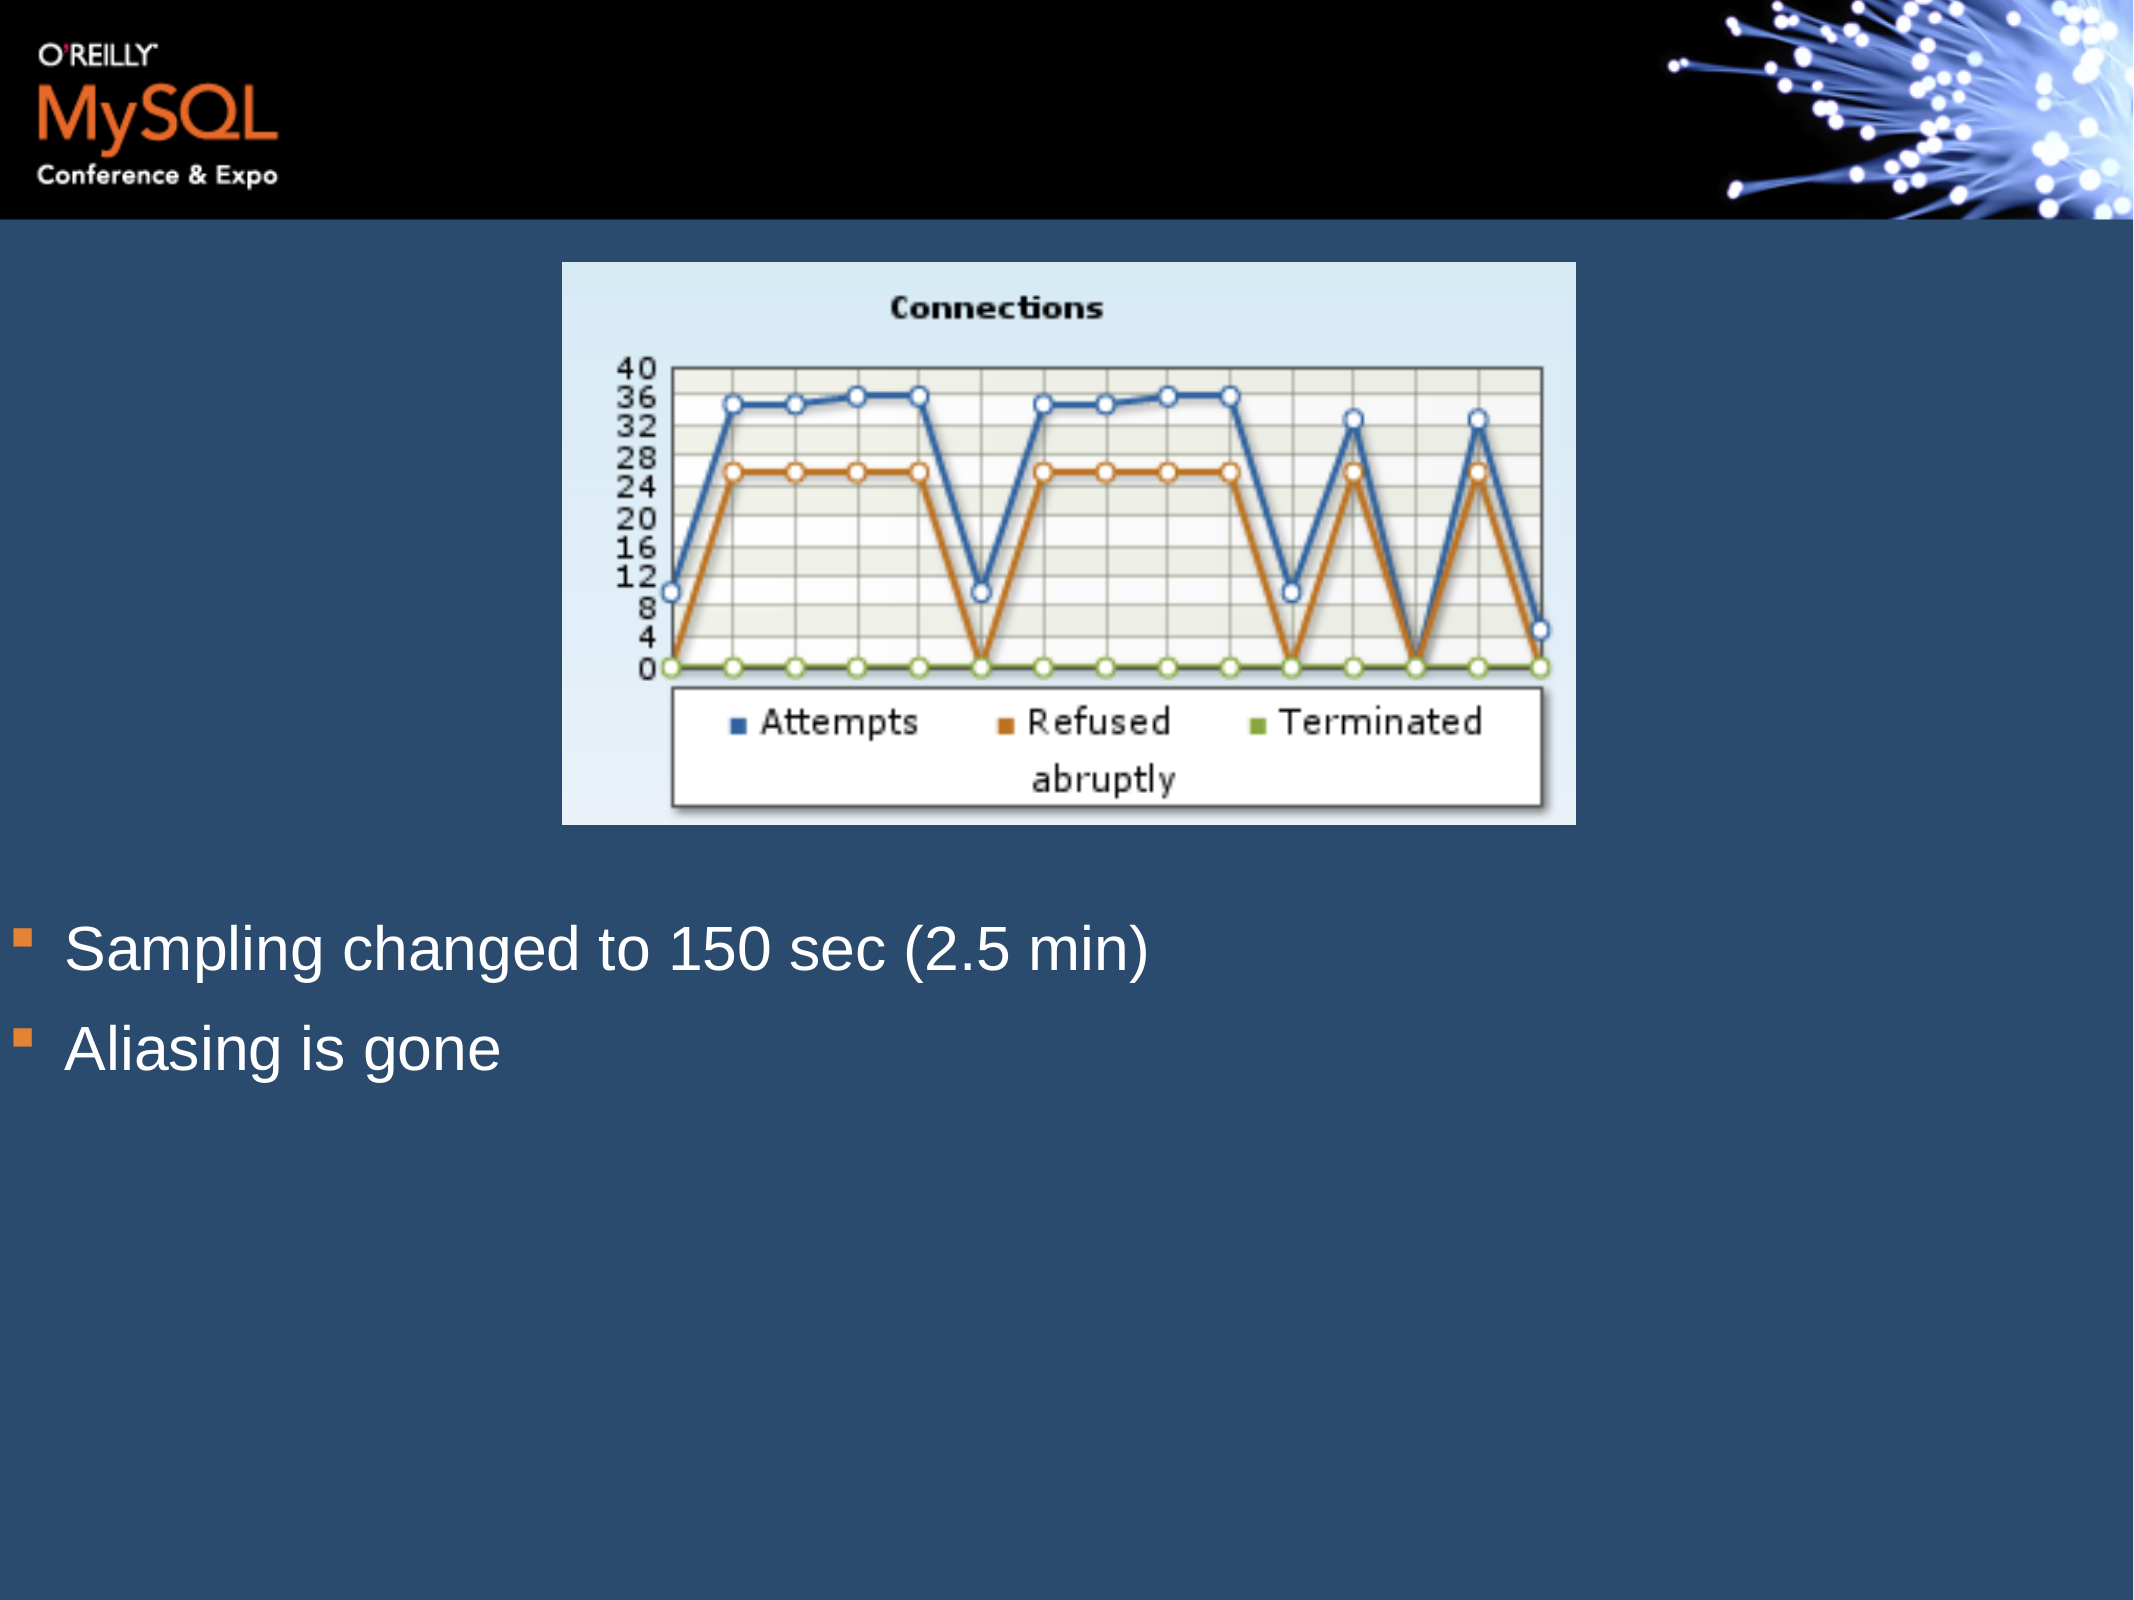

#
Sampling changed to 150 sec (2.5 min)
Aliasing is gone